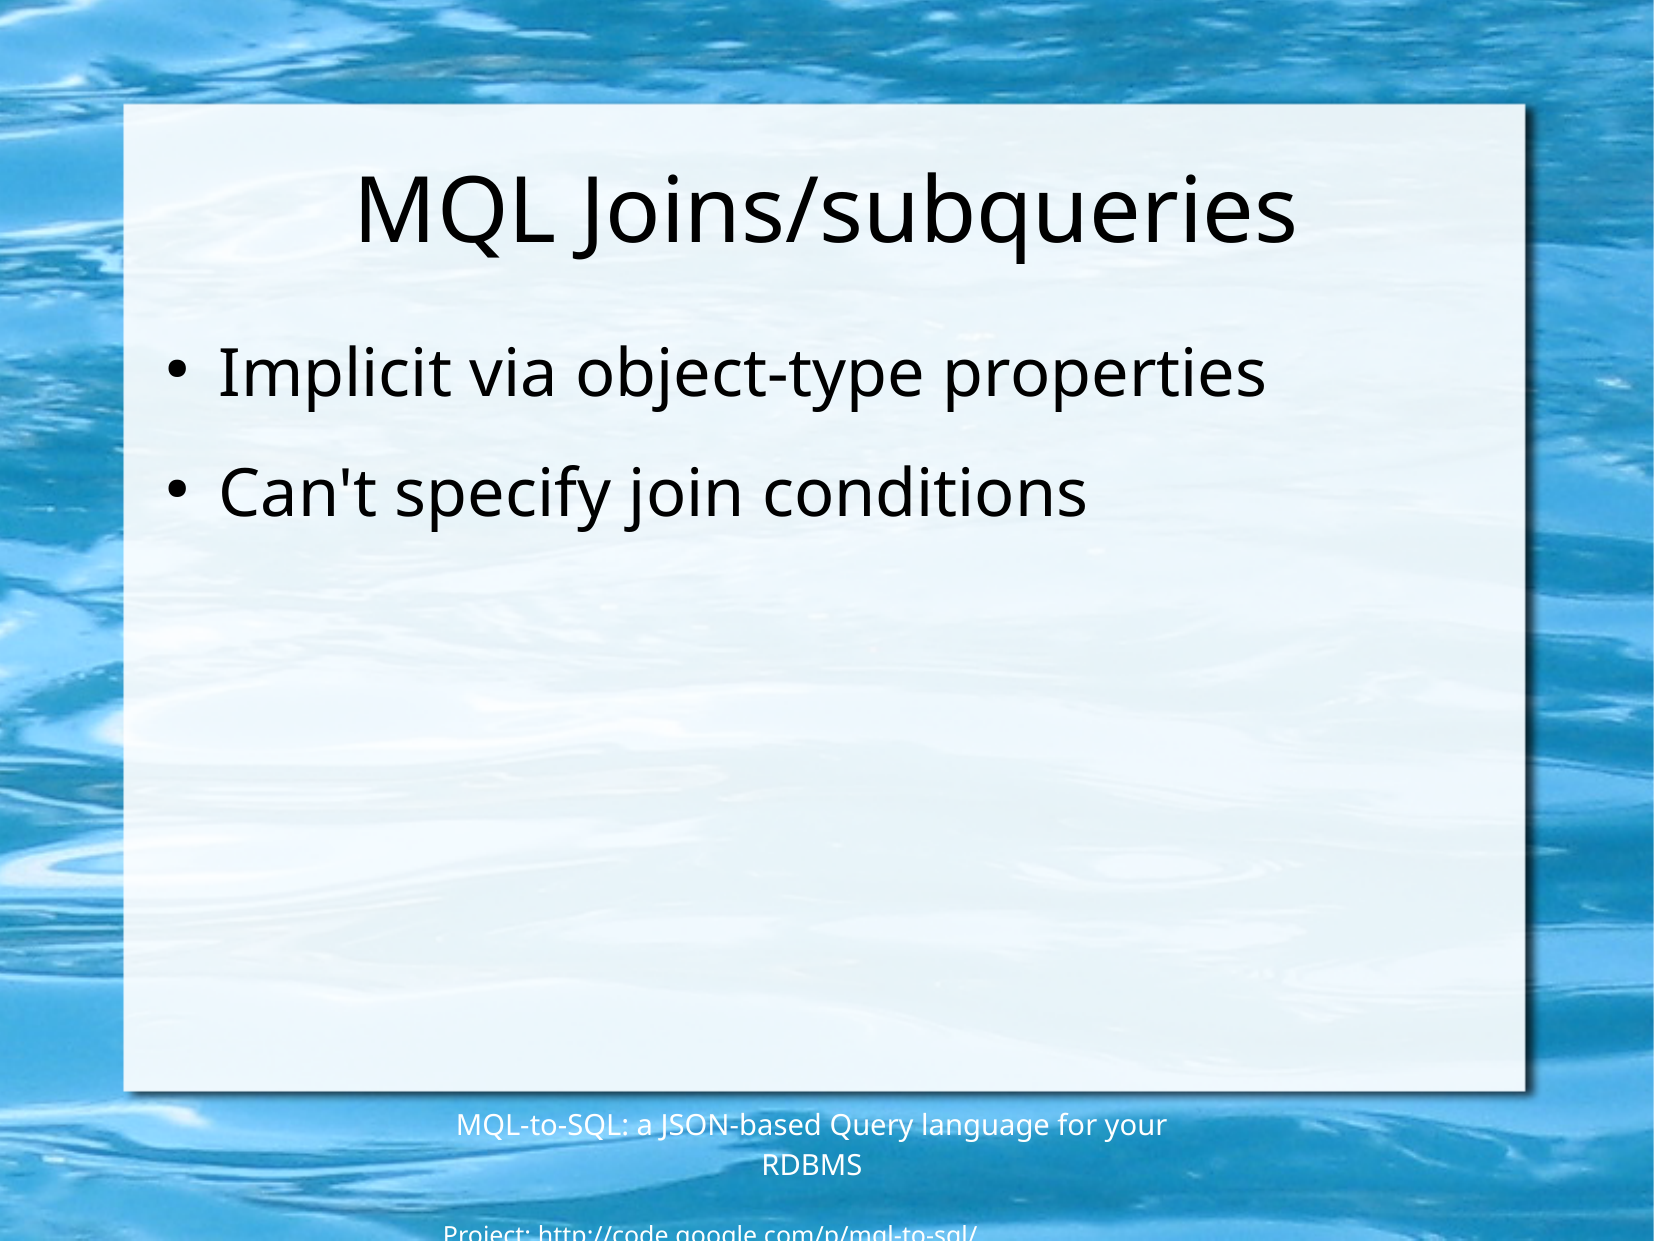

# MQL Joins/subqueries
Implicit via object-type properties
Can't specify join conditions